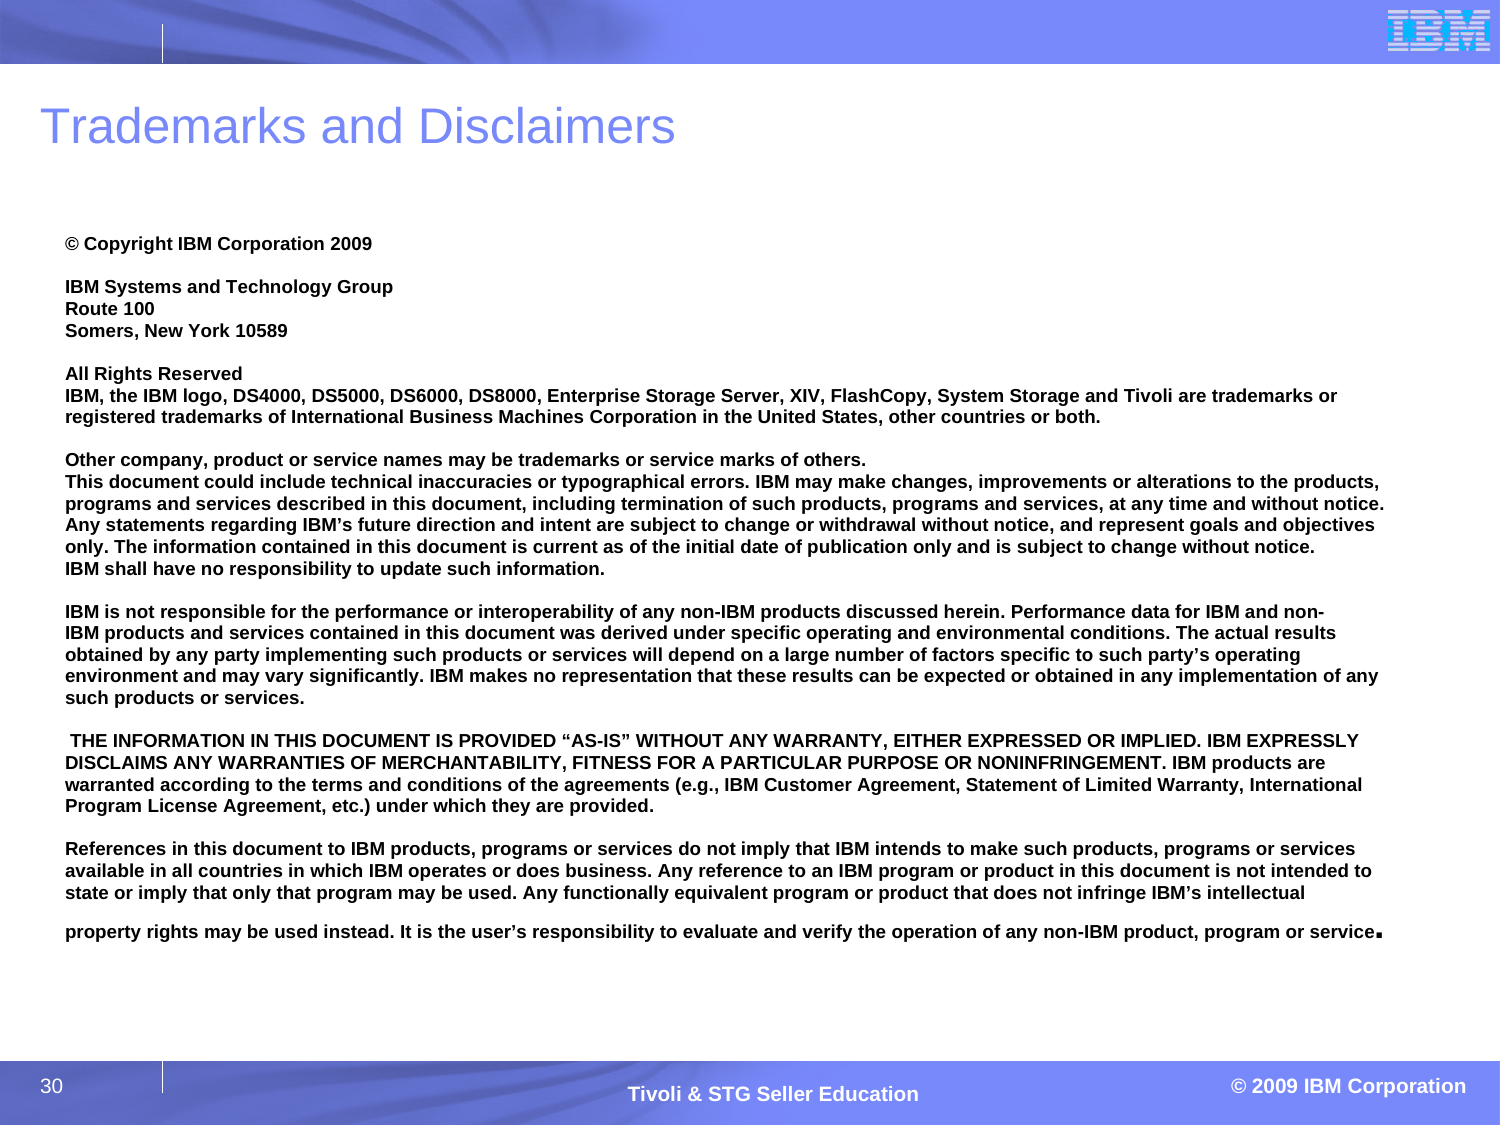

# Trademarks and Disclaimers
© Copyright IBM Corporation 2009
IBM Systems and Technology Group
Route 100
Somers, New York 10589
All Rights Reserved
IBM, the IBM logo, DS4000, DS5000, DS6000, DS8000, Enterprise Storage Server, XIV, FlashCopy, System Storage and Tivoli are trademarks or registered trademarks of International Business Machines Corporation in the United States, other countries or both.
Other company, product or service names may be trademarks or service marks of others.
This document could include technical inaccuracies or typographical errors. IBM may make changes, improvements or alterations to the products, programs and services described in this document, including termination of such products, programs and services, at any time and without notice. Any statements regarding IBM’s future direction and intent are subject to change or withdrawal without notice, and represent goals and objectives only. The information contained in this document is current as of the initial date of publication only and is subject to change without notice. IBM shall have no responsibility to update such information.
IBM is not responsible for the performance or interoperability of any non-IBM products discussed herein. Performance data for IBM and non-IBM products and services contained in this document was derived under specific operating and environmental conditions. The actual results obtained by any party implementing such products or services will depend on a large number of factors specific to such party’s operating environment and may vary significantly. IBM makes no representation that these results can be expected or obtained in any implementation of any such products or services.
 THE INFORMATION IN THIS DOCUMENT IS PROVIDED “AS-IS” WITHOUT ANY WARRANTY, EITHER EXPRESSED OR IMPLIED. IBM EXPRESSLY DISCLAIMS ANY WARRANTIES OF MERCHANTABILITY, FITNESS FOR A PARTICULAR PURPOSE OR NONINFRINGEMENT. IBM products are warranted according to the terms and conditions of the agreements (e.g., IBM Customer Agreement, Statement of Limited Warranty, International Program License Agreement, etc.) under which they are provided.
References in this document to IBM products, programs or services do not imply that IBM intends to make such products, programs or services available in all countries in which IBM operates or does business. Any reference to an IBM program or product in this document is not intended to state or imply that only that program may be used. Any functionally equivalent program or product that does not infringe IBM’s intellectual property rights may be used instead. It is the user’s responsibility to evaluate and verify the operation of any non-IBM product, program or service.